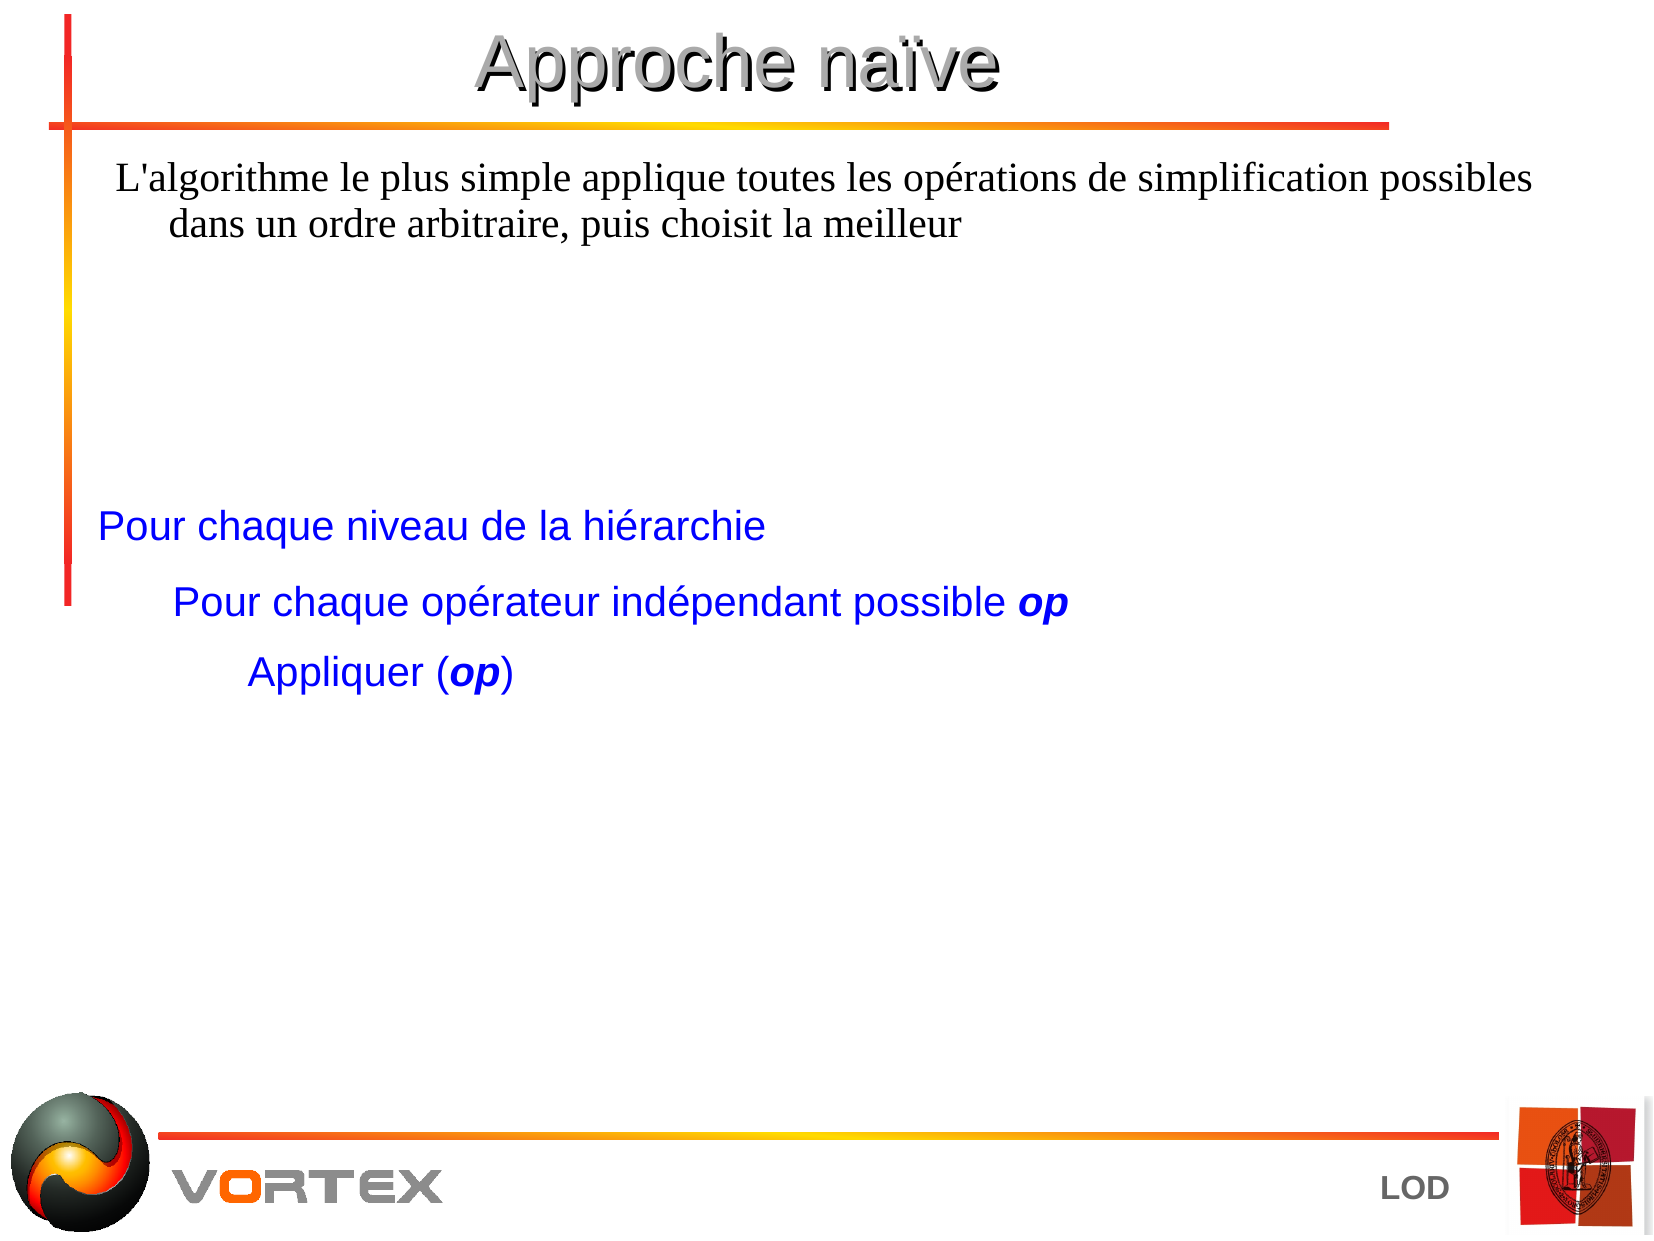

# Approche naïve
L'algorithme le plus simple applique toutes les opérations de simplification possibles dans un ordre arbitraire, puis choisit la meilleur
Pour chaque niveau de la hiérarchie
Pour chaque opérateur indépendant possible op
Appliquer (op)